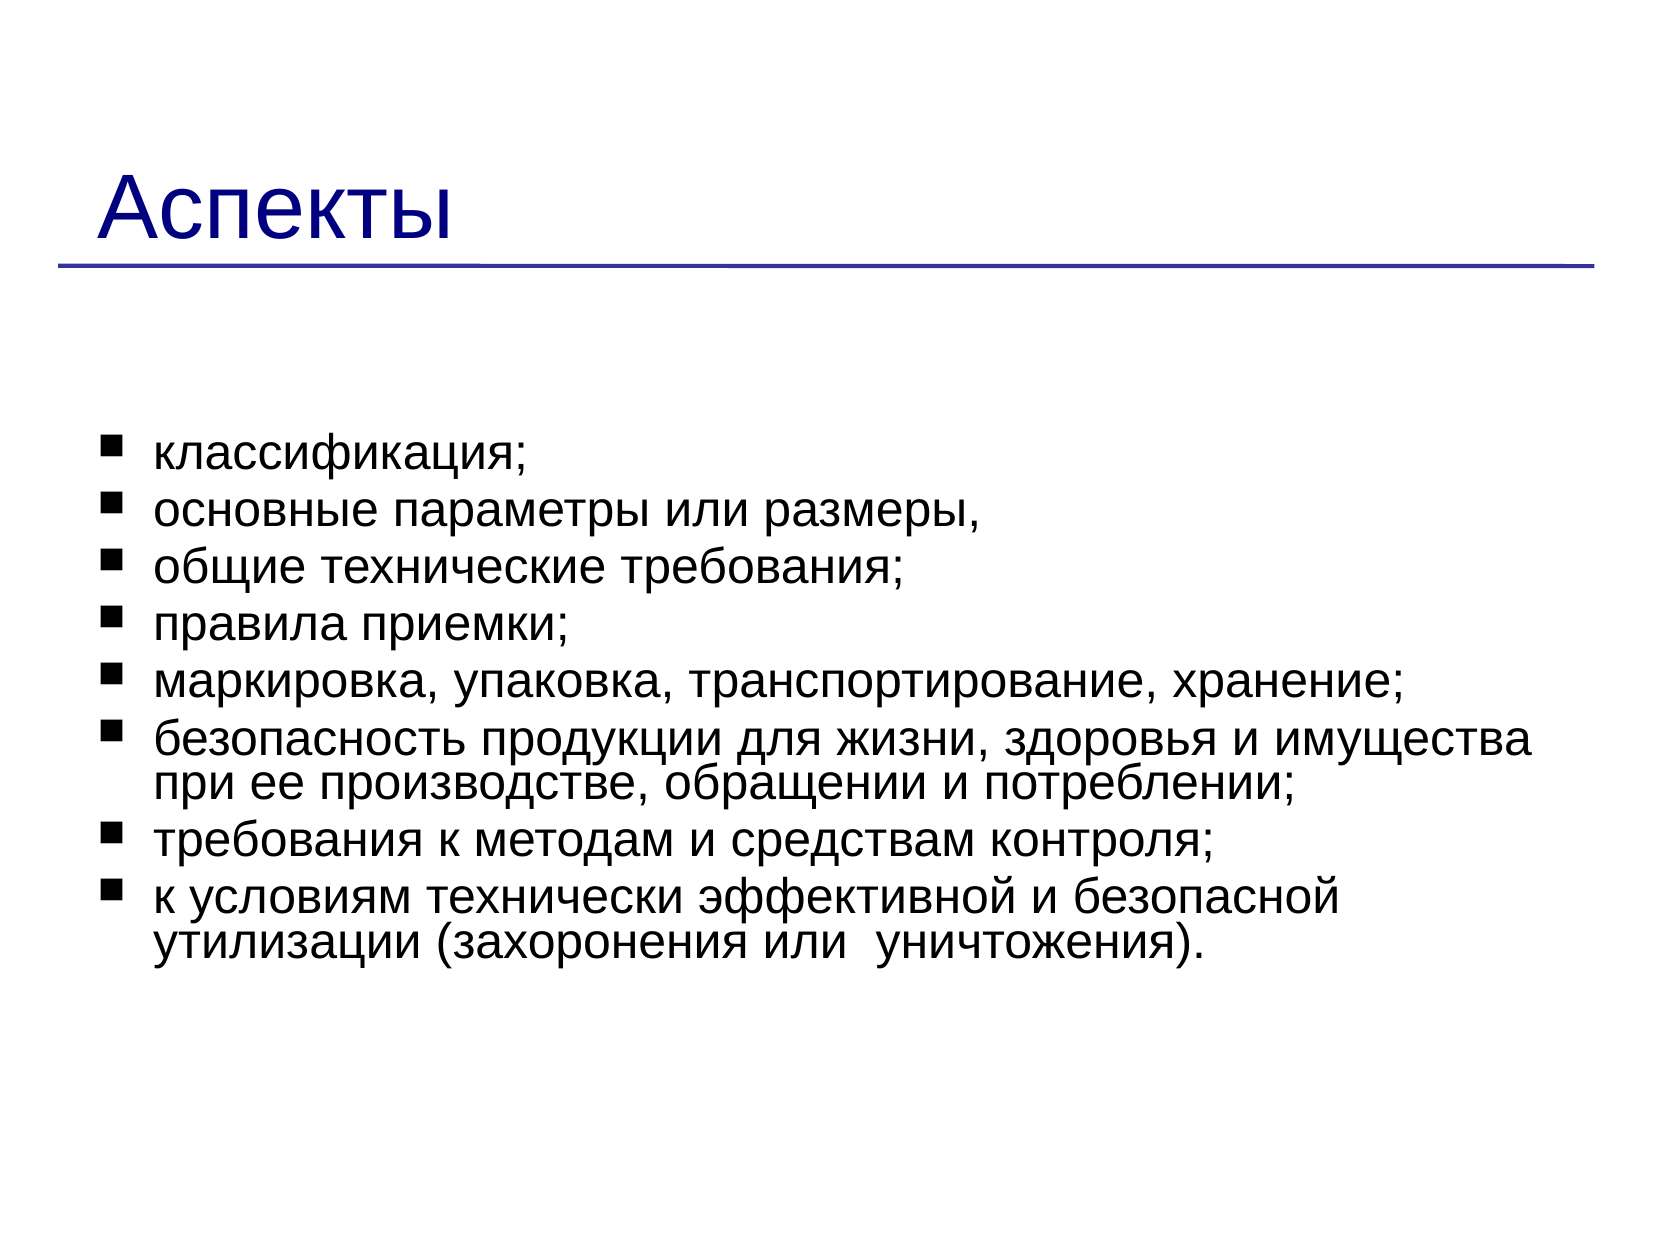

# Аспекты
классификация;
основные параметры или размеры,
общие технические требования;
правила приемки;
маркировка, упаковка, транспортирование, хранение;
безопасность продукции для жизни, здоровья и имущества при ее производстве, обращении и потреблении;
требования к методам и средствам контроля;
к условиям технически эффективной и безопасной утилизации (захоронения или уничтожения).